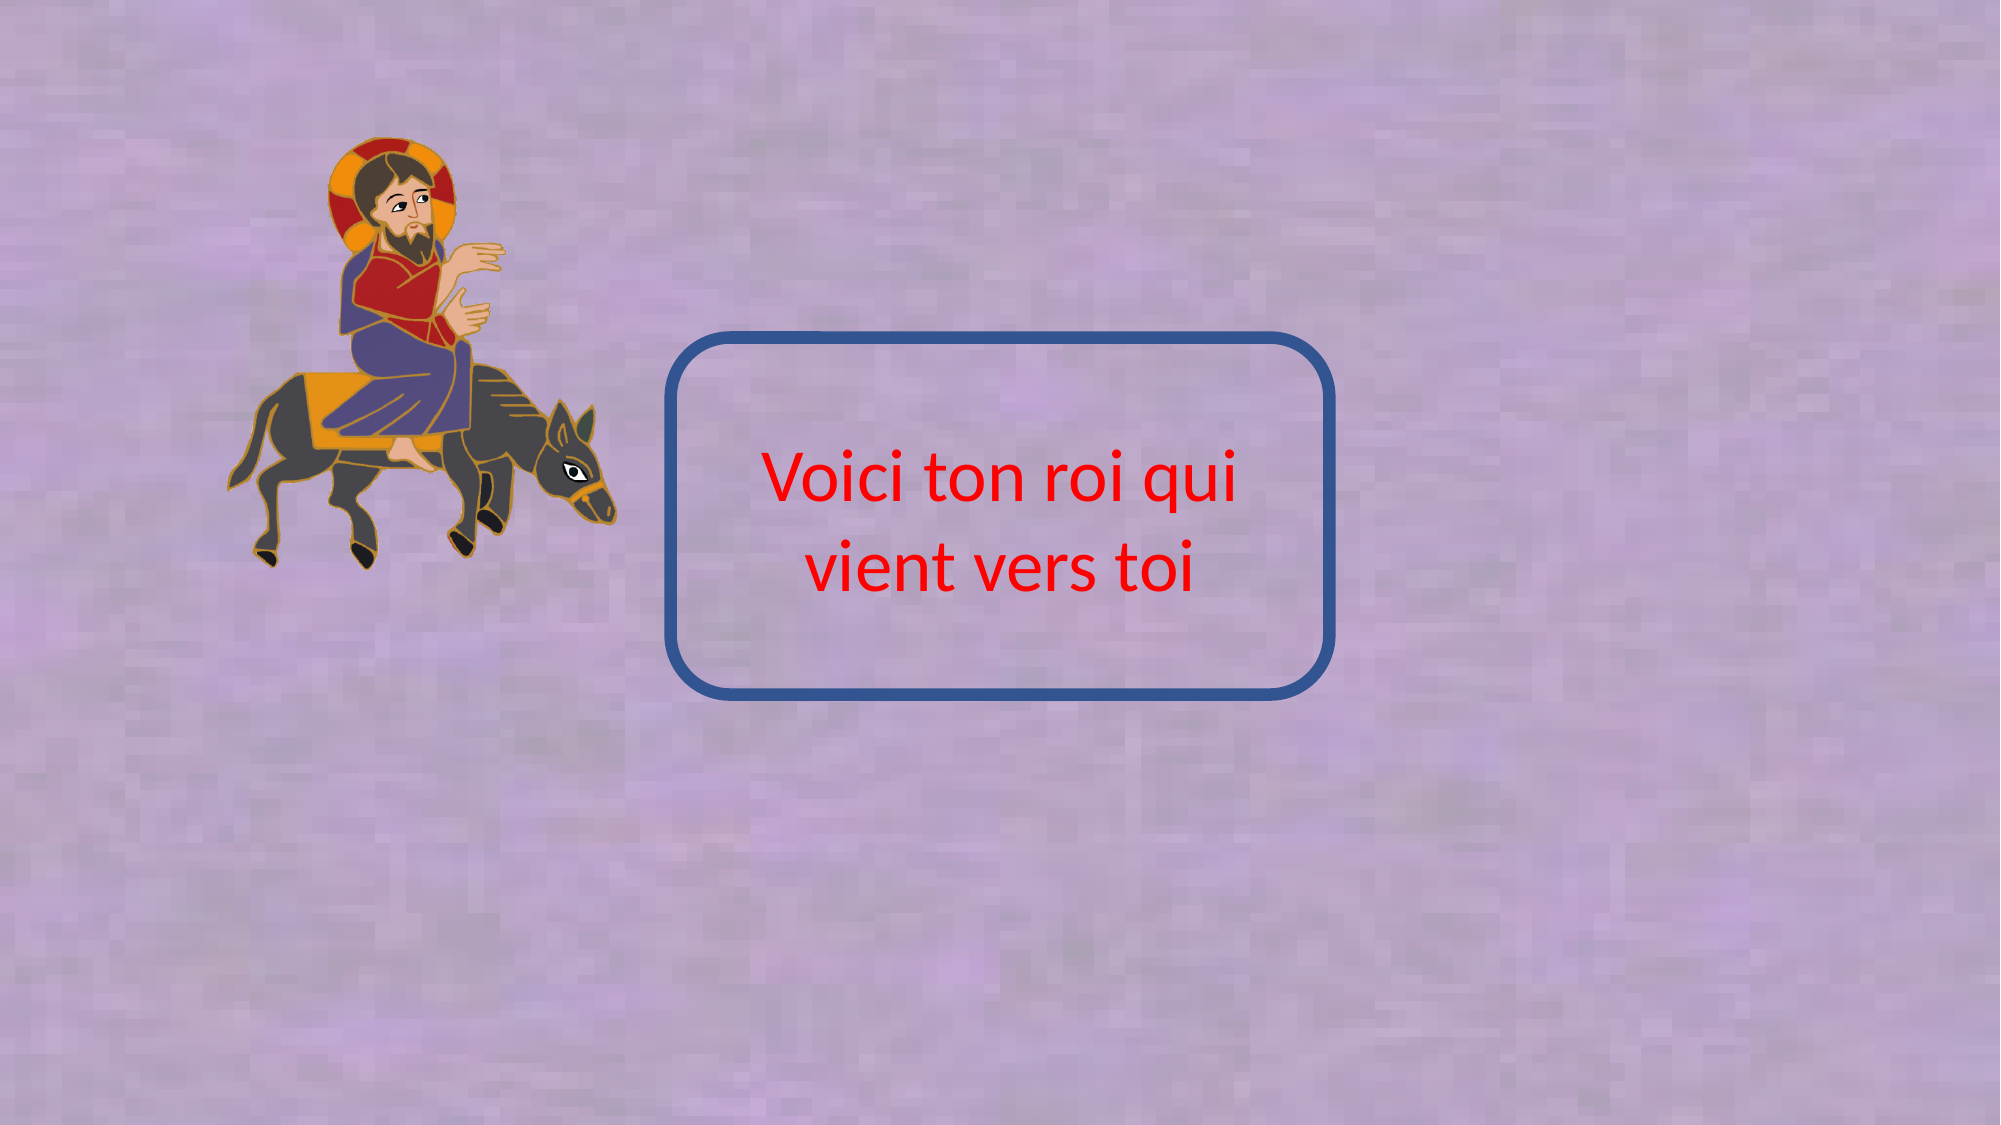

Voici ton roi qui vient vers toi